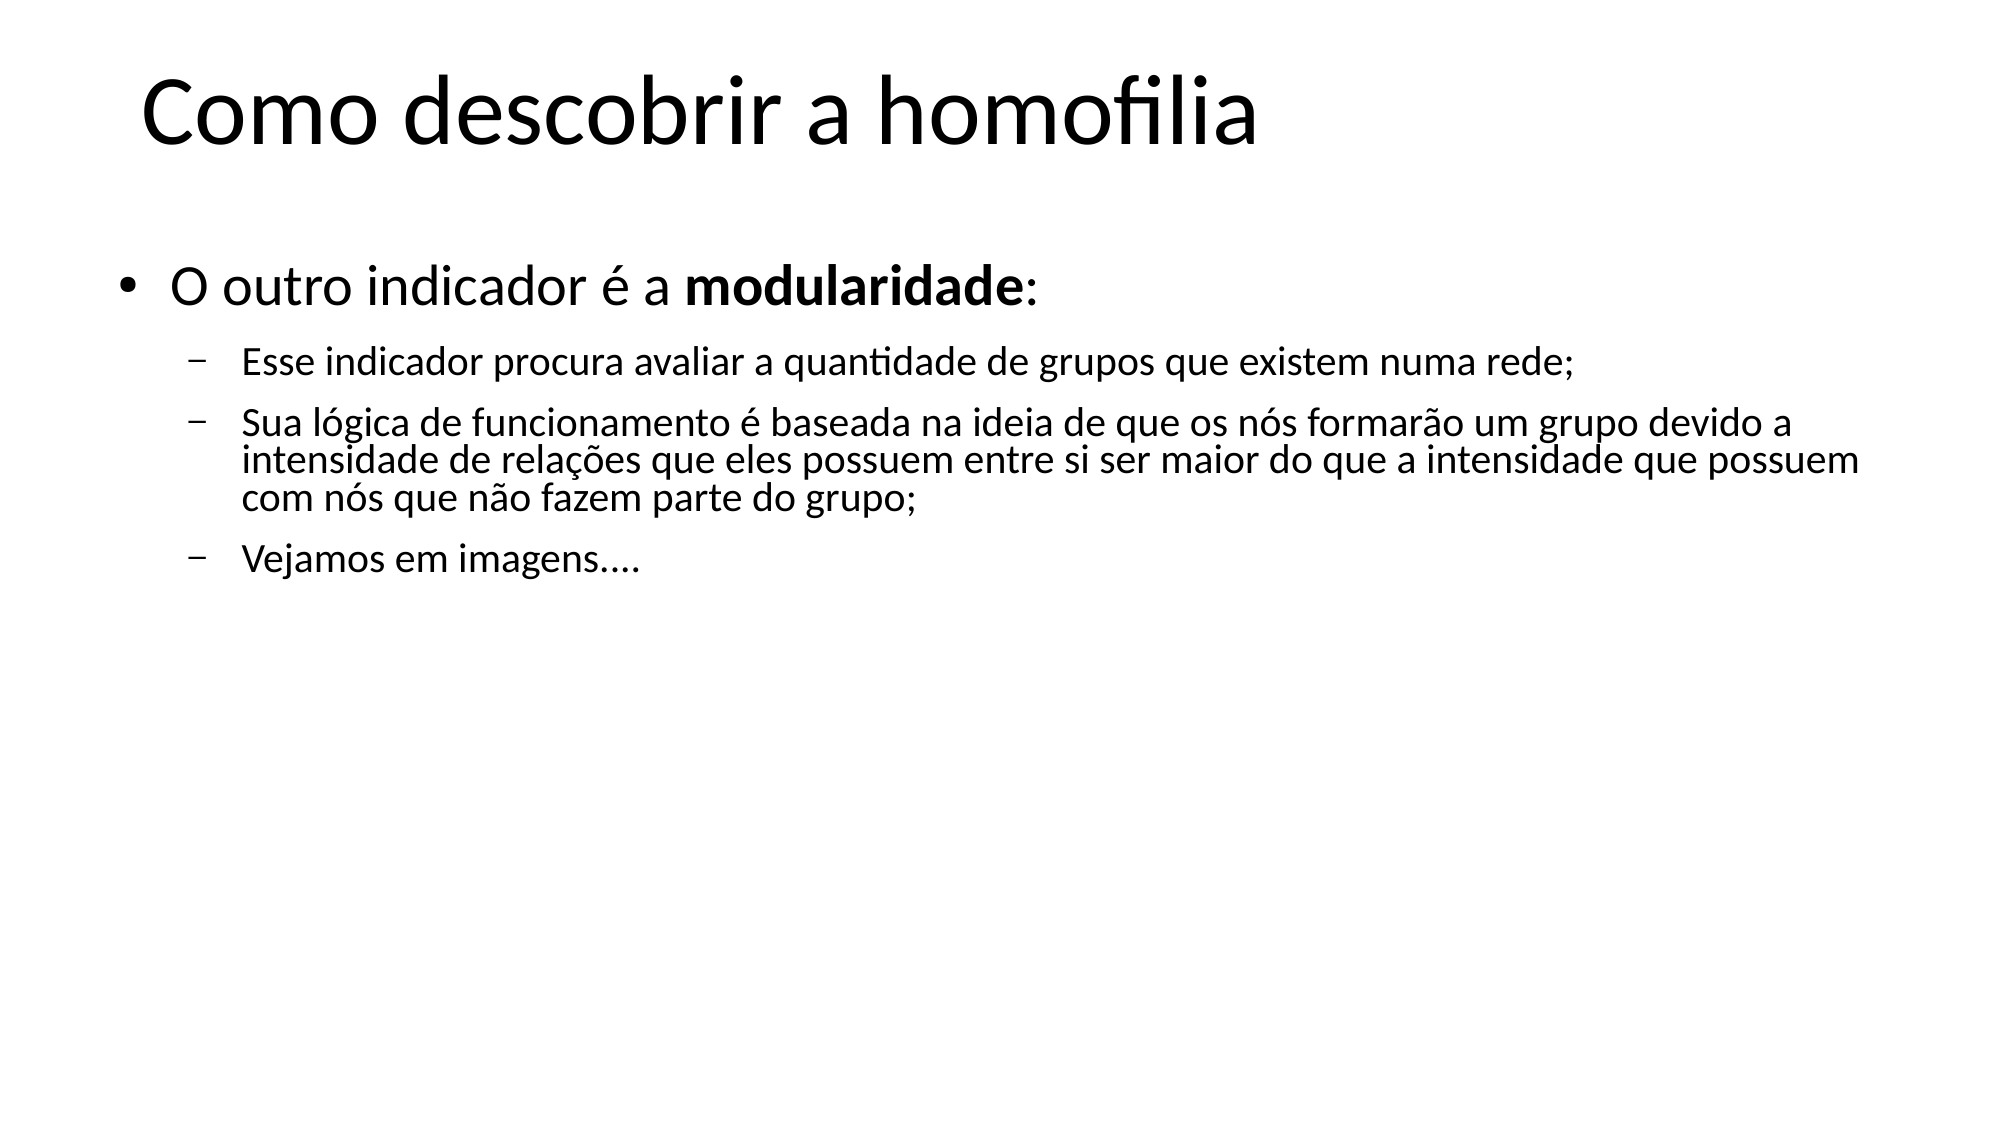

# Como descobrir a homofilia
O outro indicador é a modularidade:
Esse indicador procura avaliar a quantidade de grupos que existem numa rede;
Sua lógica de funcionamento é baseada na ideia de que os nós formarão um grupo devido a intensidade de relações que eles possuem entre si ser maior do que a intensidade que possuem com nós que não fazem parte do grupo;
Vejamos em imagens....